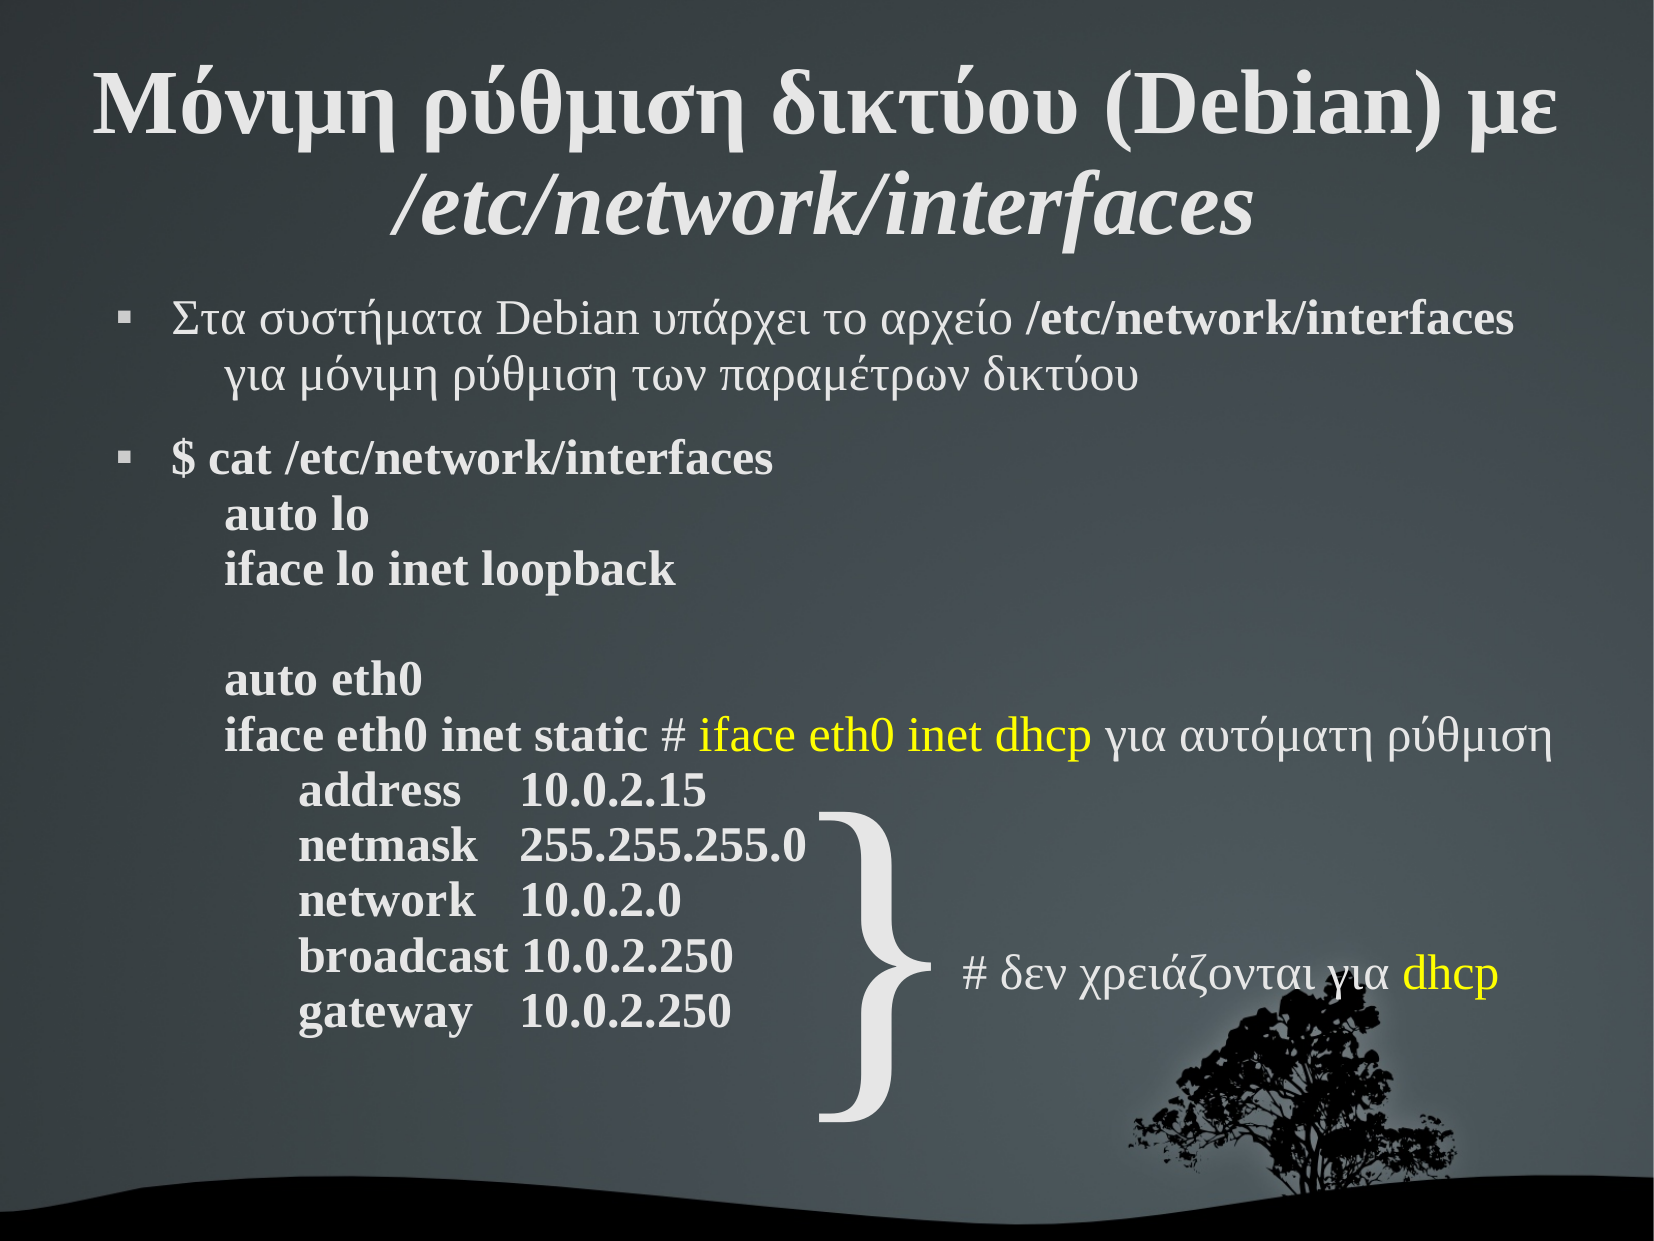

# Μόνιμη ρύθμιση δικτύου (Debian) με /etc/network/interfaces
Στα συστήματα Debian υπάρχει το αρχείο /etc/network/interfaces για μόνιμη ρύθμιση των παραμέτρων δικτύου
$ cat /etc/network/interfaces
auto lo
iface lo inet loopback
auto eth0
iface eth0 inet static # iface eth0 inet dhcp για αυτόματη ρύθμιση
	address 	10.0.2.15
	netmask	255.255.255.0
	network	10.0.2.0
	broadcast 10.0.2.250
	gateway	10.0.2.250
}
# δεν χρειάζονται για dhcp